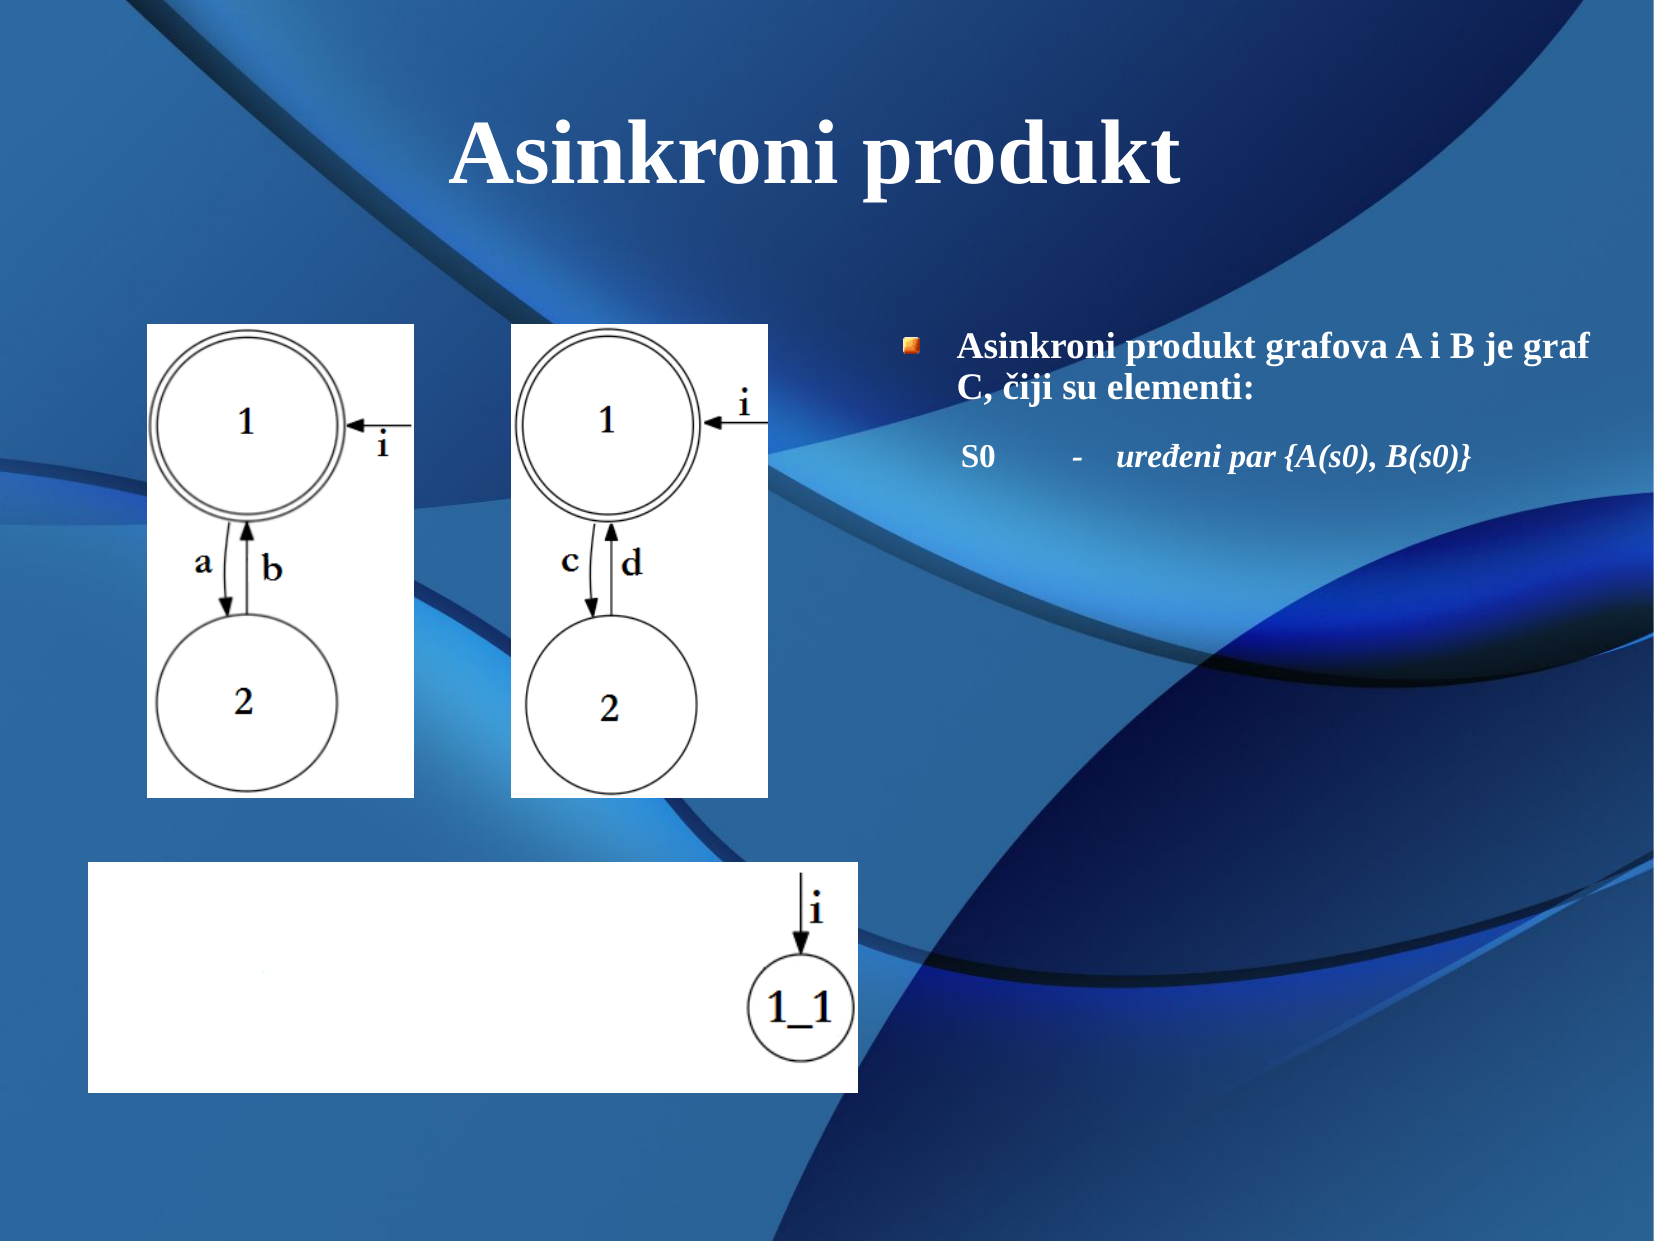

# Asinkroni produkt
Asinkroni produkt grafova A i B je graf C, čiji su elementi:
S0 	- uređeni par {A(s0), B(s0)}